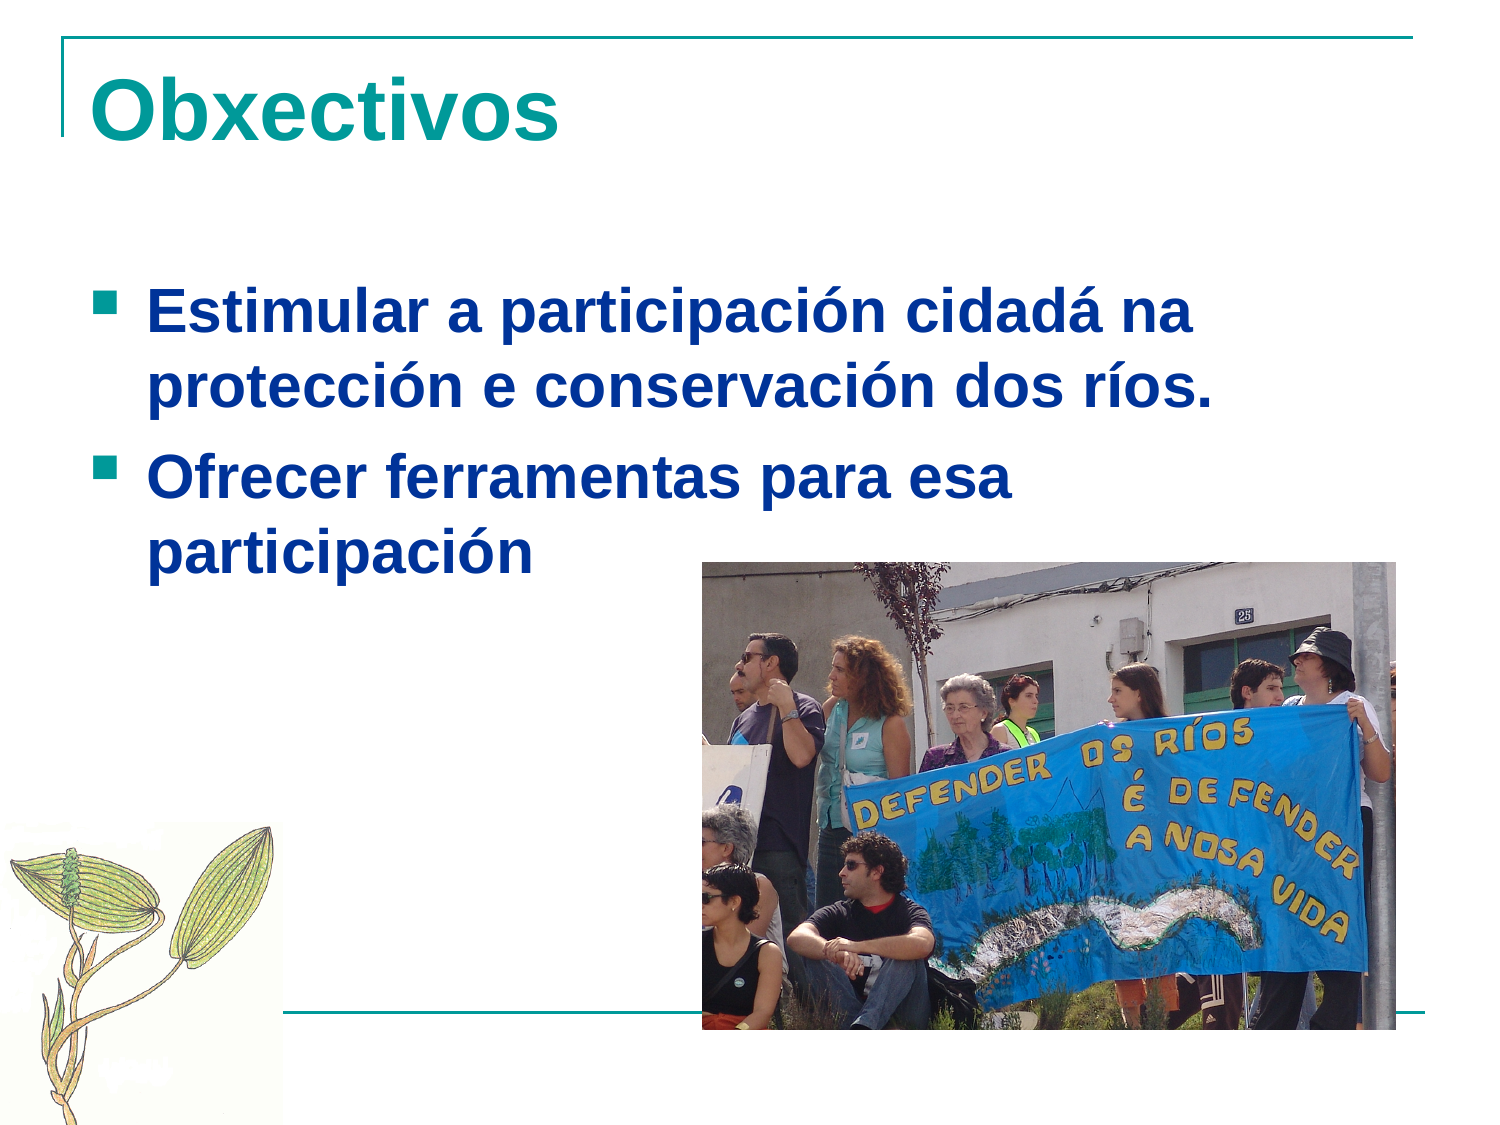

# Obxectivos
Estimular a participación cidadá na protección e conservación dos ríos.
Ofrecer ferramentas para esa participación